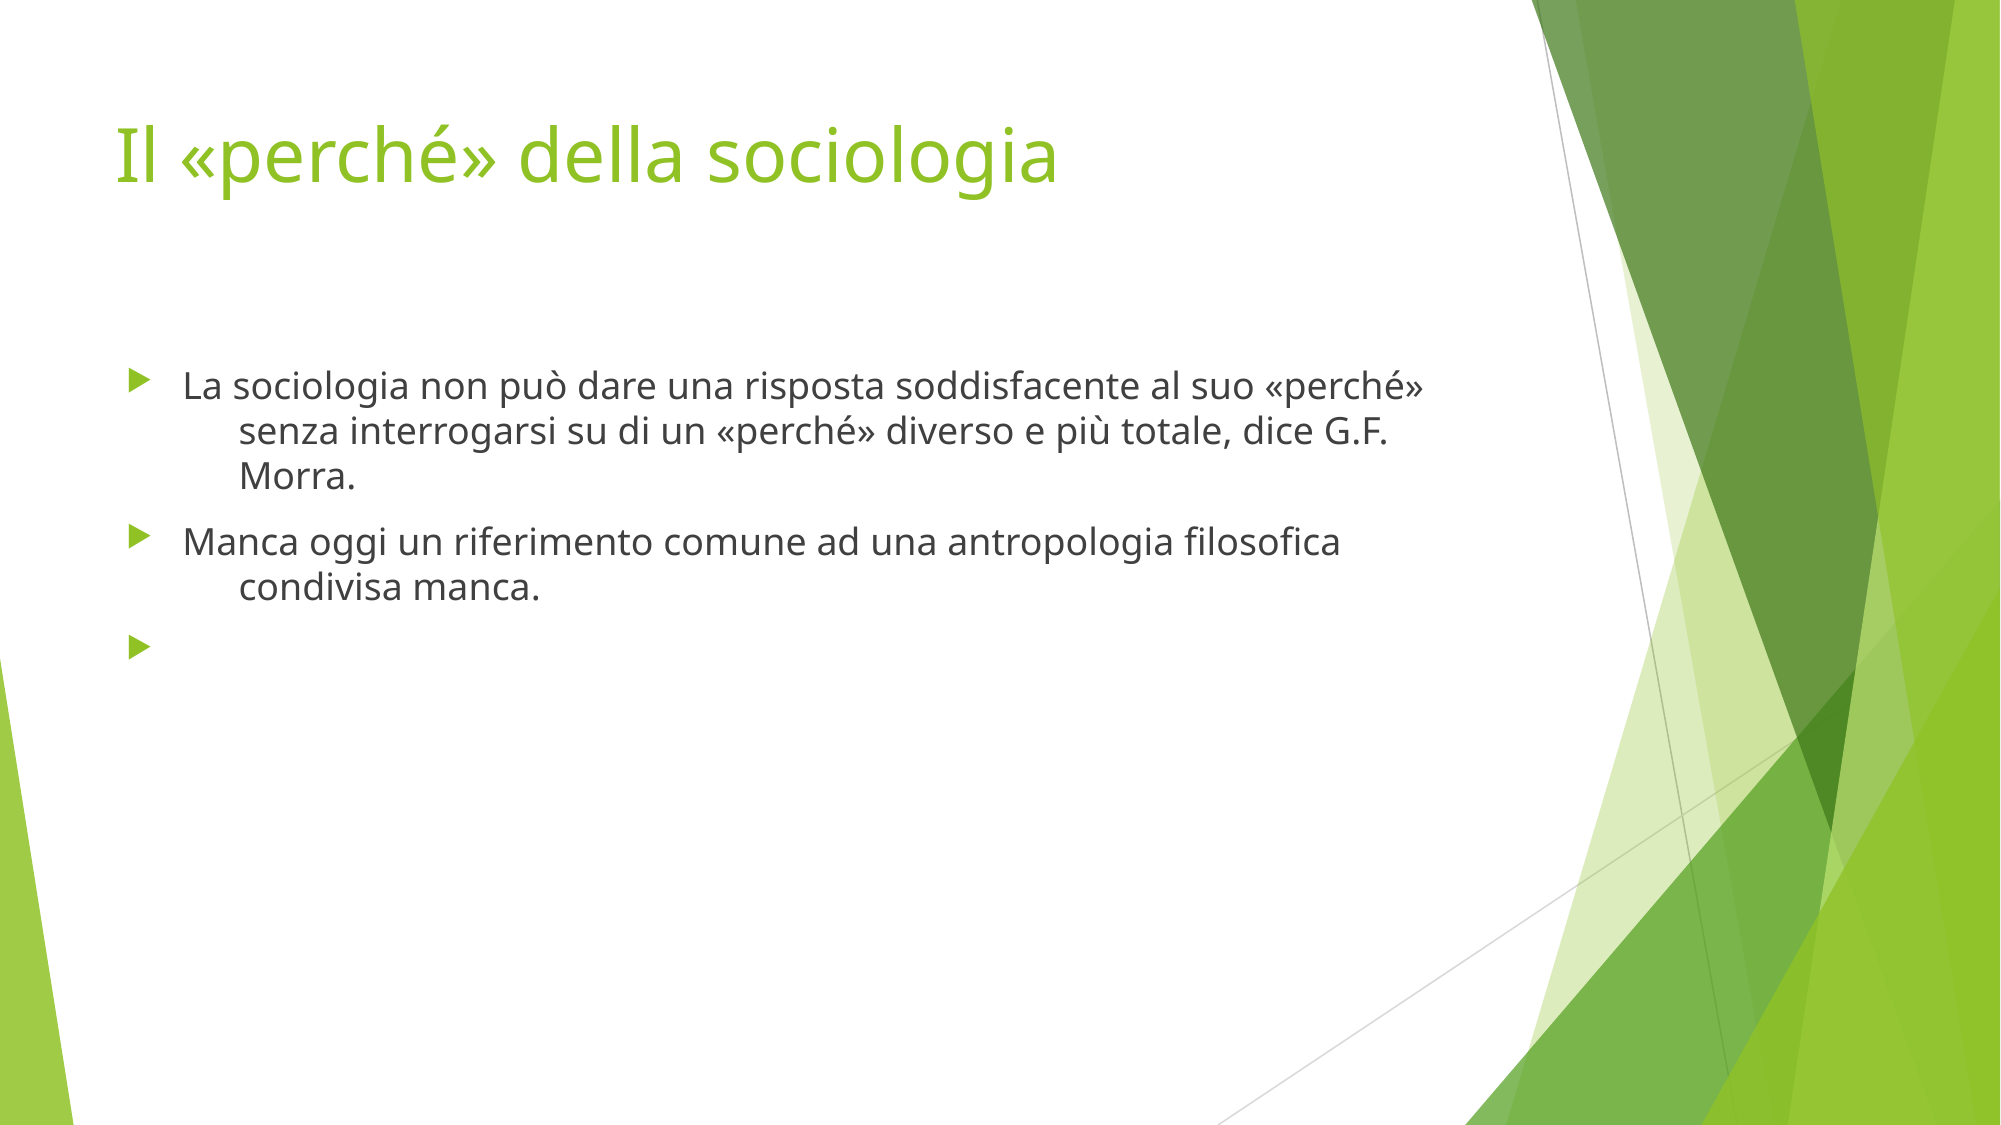

# Il «perché» della sociologia
La sociologia non può dare una risposta soddisfacente al suo «perché» senza interrogarsi su di un «perché» diverso e più totale, dice G.F. Morra.
Manca oggi un riferimento comune ad una antropologia filosofica condivisa manca.